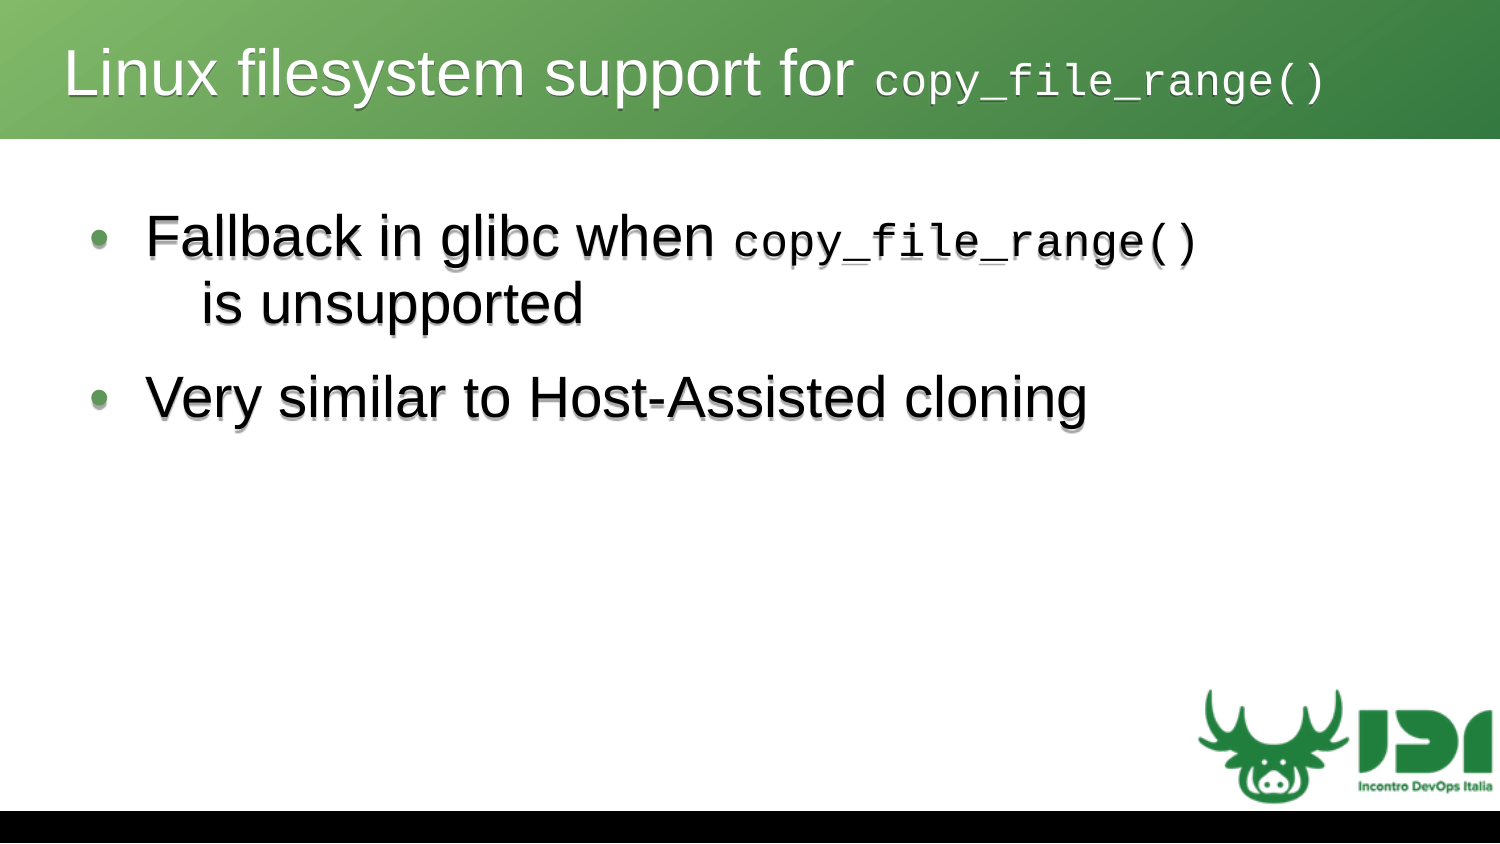

# Linux filesystem support for copy_file_range()
Fallback in glibc when copy_file_range() is unsupported
Very similar to Host-Assisted cloning